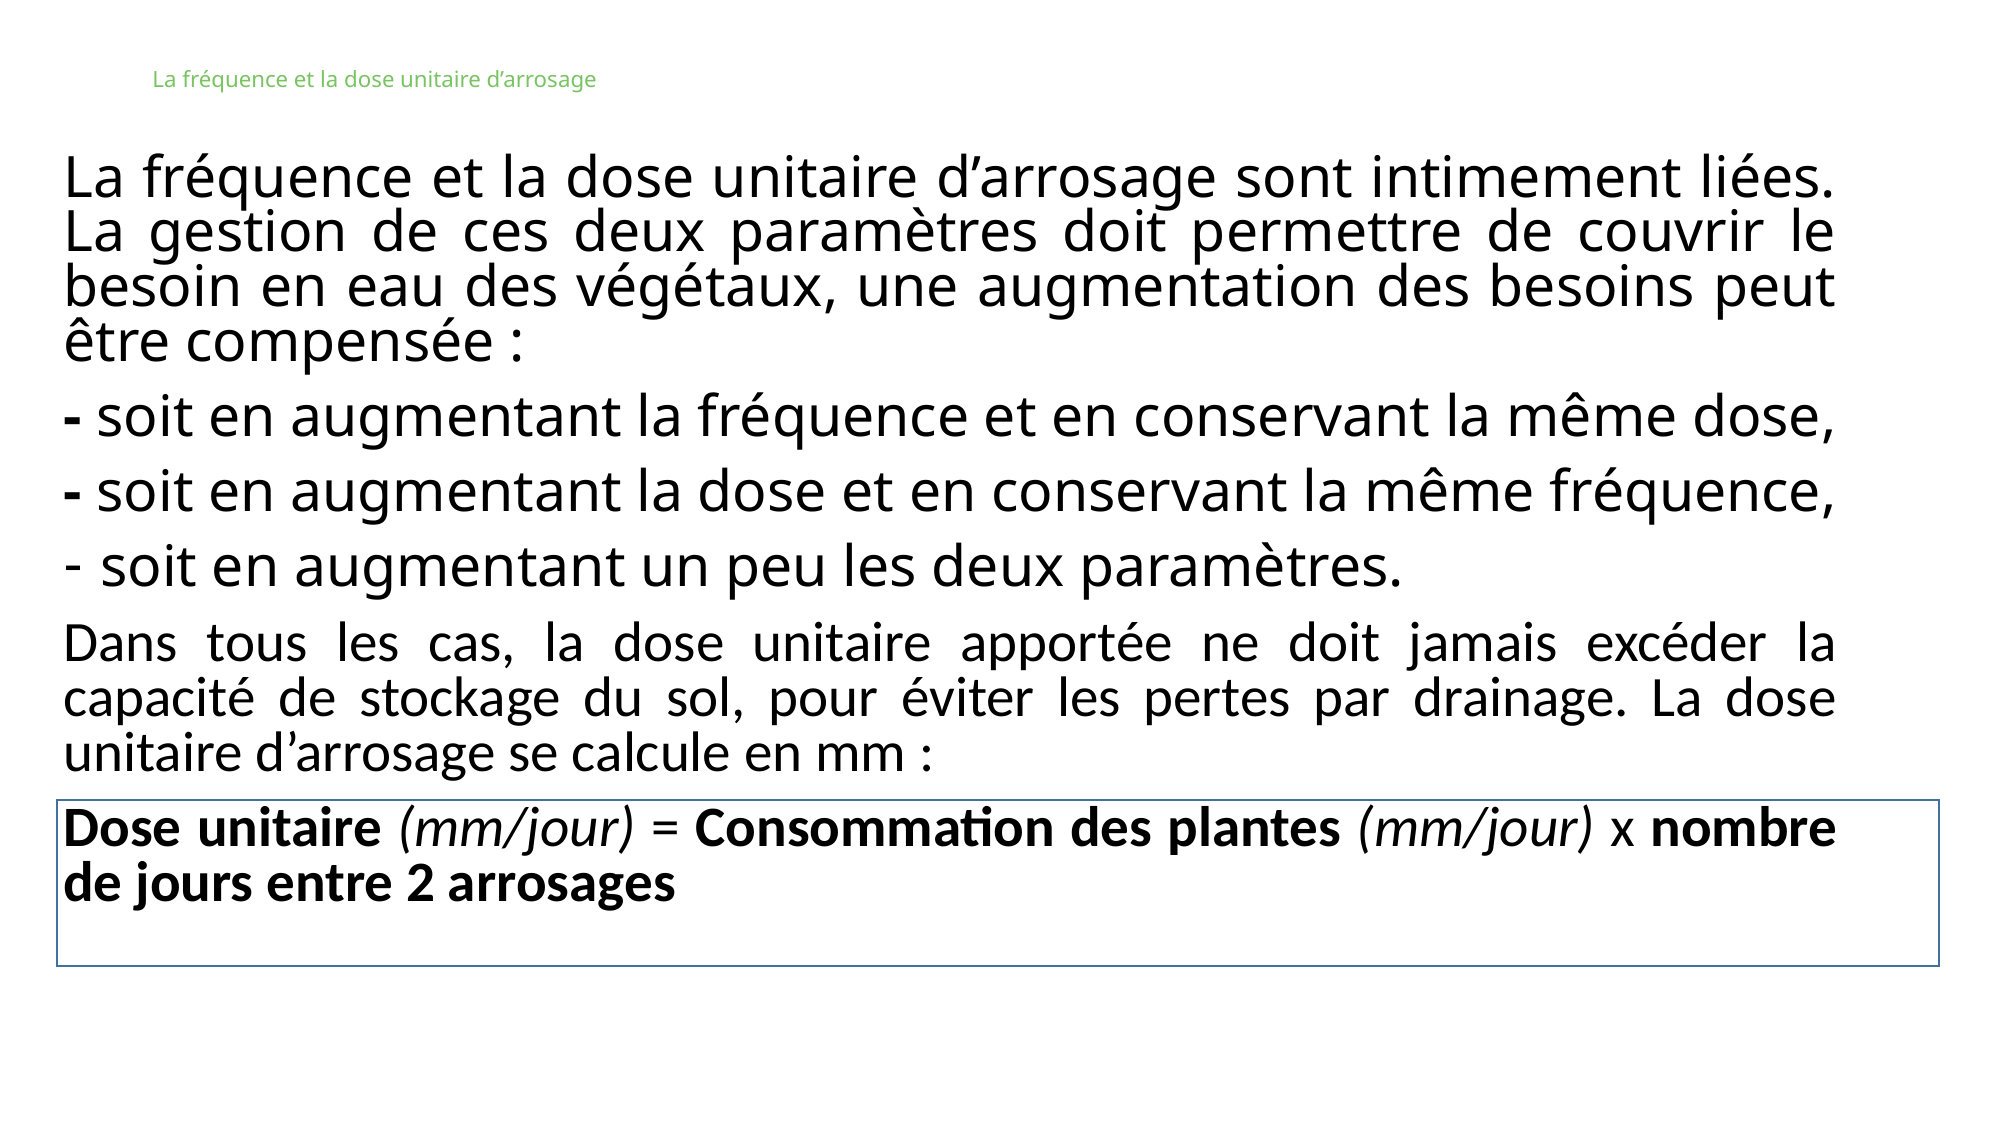

# La fréquence et la dose unitaire d’arrosage
La fréquence et la dose unitaire d’arrosage sont intimement liées. La gestion de ces deux paramètres doit permettre de couvrir le besoin en eau des végétaux, une augmentation des besoins peut être compensée :
- soit en augmentant la fréquence et en conservant la même dose,
- soit en augmentant la dose et en conservant la même fréquence,
soit en augmentant un peu les deux paramètres.
Dans tous les cas, la dose unitaire apportée ne doit jamais excéder la capacité de stockage du sol, pour éviter les pertes par drainage. La dose unitaire d’arrosage se calcule en mm :
Dose unitaire (mm/jour) = Consommation des plantes (mm/jour) x nombre de jours entre 2 arrosages